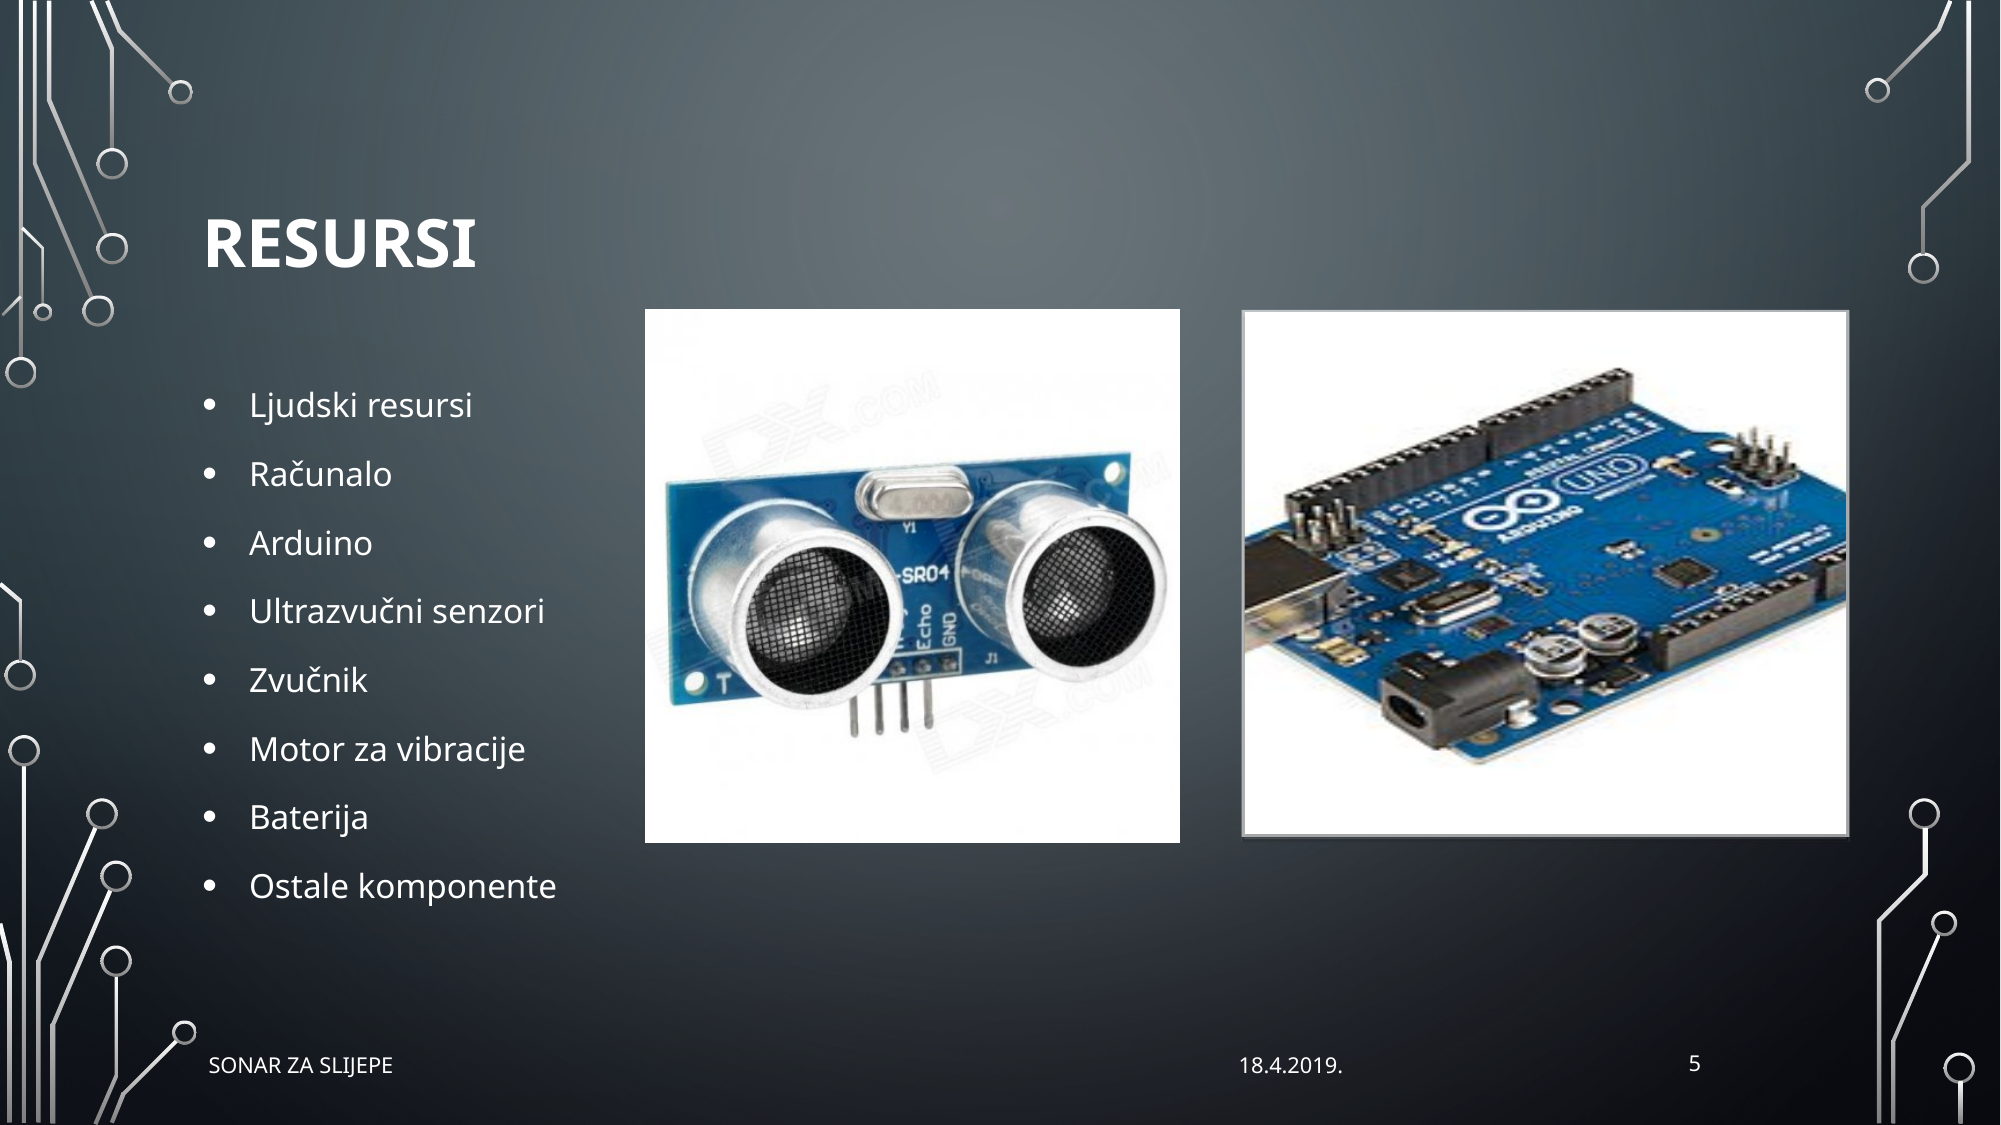

# Resursi
Ljudski resursi
Računalo
Arduino
Ultrazvučni senzori
Zvučnik
Motor za vibracije
Baterija
Ostale komponente
Sonar za slijepe
18.4.2019.